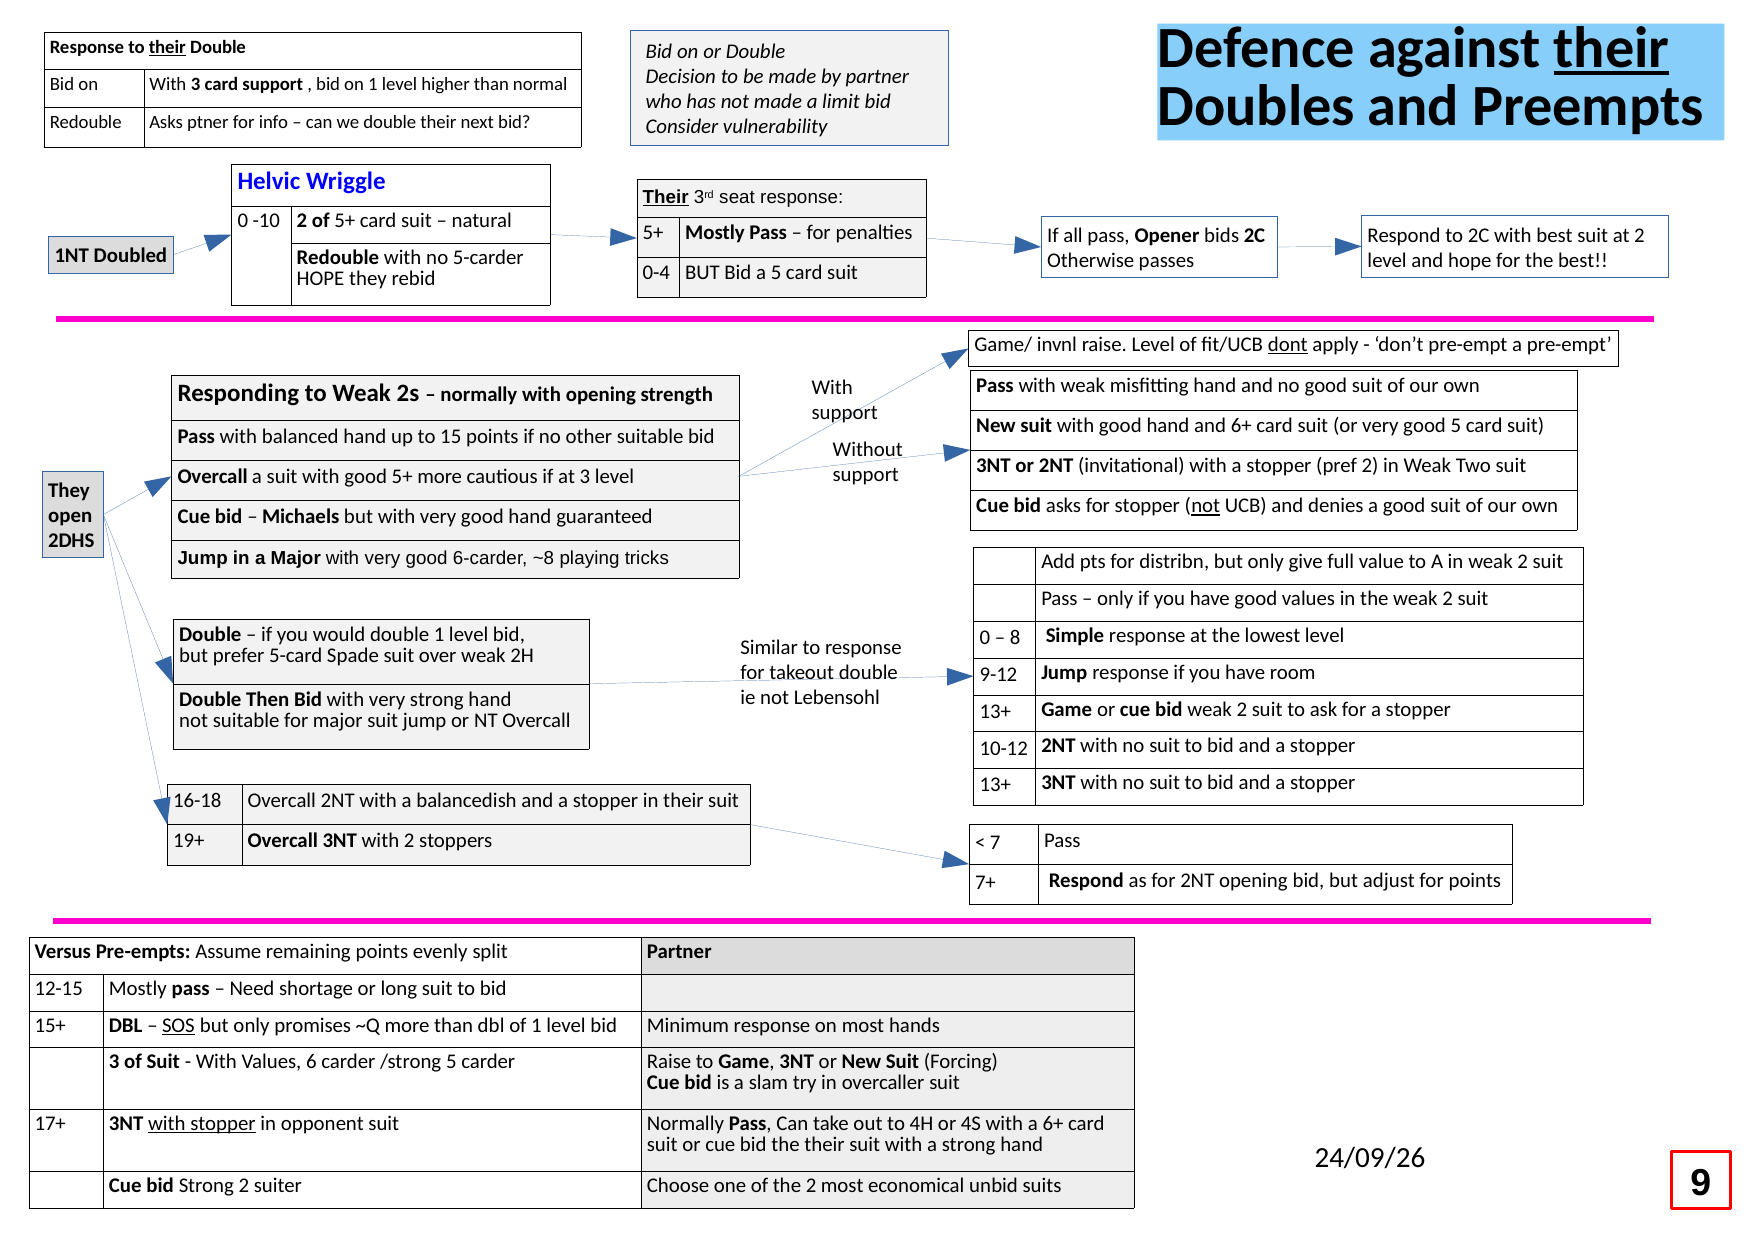

Defence against their
Doubles and Preempts
Bid on or Double
Decision to be made by partner who has not made a limit bid
Consider vulnerability
| Response to their Double | |
| --- | --- |
| Bid on | With 3 card support , bid on 1 level higher than normal |
| Redouble | Asks ptner for info – can we double their next bid? |
| Helvic Wriggle | |
| --- | --- |
| 0 -10 | 2 of 5+ card suit – natural |
| | Redouble with no 5-carder HOPE they rebid |
| Their 3rd seat response: | |
| --- | --- |
| 5+ | Mostly Pass – for penalties |
| 0-4 | BUT Bid a 5 card suit |
Respond to 2C with best suit at 2 level and hope for the best!!
If all pass, Opener bids 2C
Otherwise passes
1NT Doubled
Game/ invnl raise. Level of fit/UCB dont apply - ‘don’t pre-empt a pre-empt’
With
support
| Pass with weak misfitting hand and no good suit of our own |
| --- |
| New suit with good hand and 6+ card suit (or very good 5 card suit) |
| 3NT or 2NT (invitational) with a stopper (pref 2) in Weak Two suit |
| Cue bid asks for stopper (not UCB) and denies a good suit of our own |
| Responding to Weak 2s – normally with opening strength |
| --- |
| Pass with balanced hand up to 15 points if no other suitable bid |
| Overcall a suit with good 5+ more cautious if at 3 level |
| Cue bid – Michaels but with very good hand guaranteed |
| Jump in a Major with very good 6-carder, ~8 playing tricks |
Without
support
They
open
2DHS
| | Add pts for distribn, but only give full value to A in weak 2 suit |
| --- | --- |
| | Pass – only if you have good values in the weak 2 suit |
| 0 – 8 | Simple response at the lowest level |
| 9-12 | Jump response if you have room |
| 13+ | Game or cue bid weak 2 suit to ask for a stopper |
| 10-12 | 2NT with no suit to bid and a stopper |
| 13+ | 3NT with no suit to bid and a stopper |
| Double – if you would double 1 level bid, but prefer 5-card Spade suit over weak 2H |
| --- |
| Double Then Bid with very strong hand not suitable for major suit jump or NT Overcall |
Similar to response
for takeout double
ie not Lebensohl
| 16-18 | Overcall 2NT with a balancedish and a stopper in their suit |
| --- | --- |
| 19+ | Overcall 3NT with 2 stoppers |
| < 7 | Pass |
| --- | --- |
| 7+ | Respond as for 2NT opening bid, but adjust for points |
| Versus Pre-empts: Assume remaining points evenly split | | Partner |
| --- | --- | --- |
| 12-15 | Mostly pass – Need shortage or long suit to bid | |
| 15+ | DBL – SOS but only promises ~Q more than dbl of 1 level bid | Minimum response on most hands |
| | 3 of Suit - With Values, 6 carder /strong 5 carder | Raise to Game, 3NT or New Suit (Forcing) Cue bid is a slam try in overcaller suit |
| 17+ | 3NT with stopper in opponent suit | Normally Pass, Can take out to 4H or 4S with a 6+ card suit or cue bid the their suit with a strong hand |
| | Cue bid Strong 2 suiter | Choose one of the 2 most economical unbid suits |
9